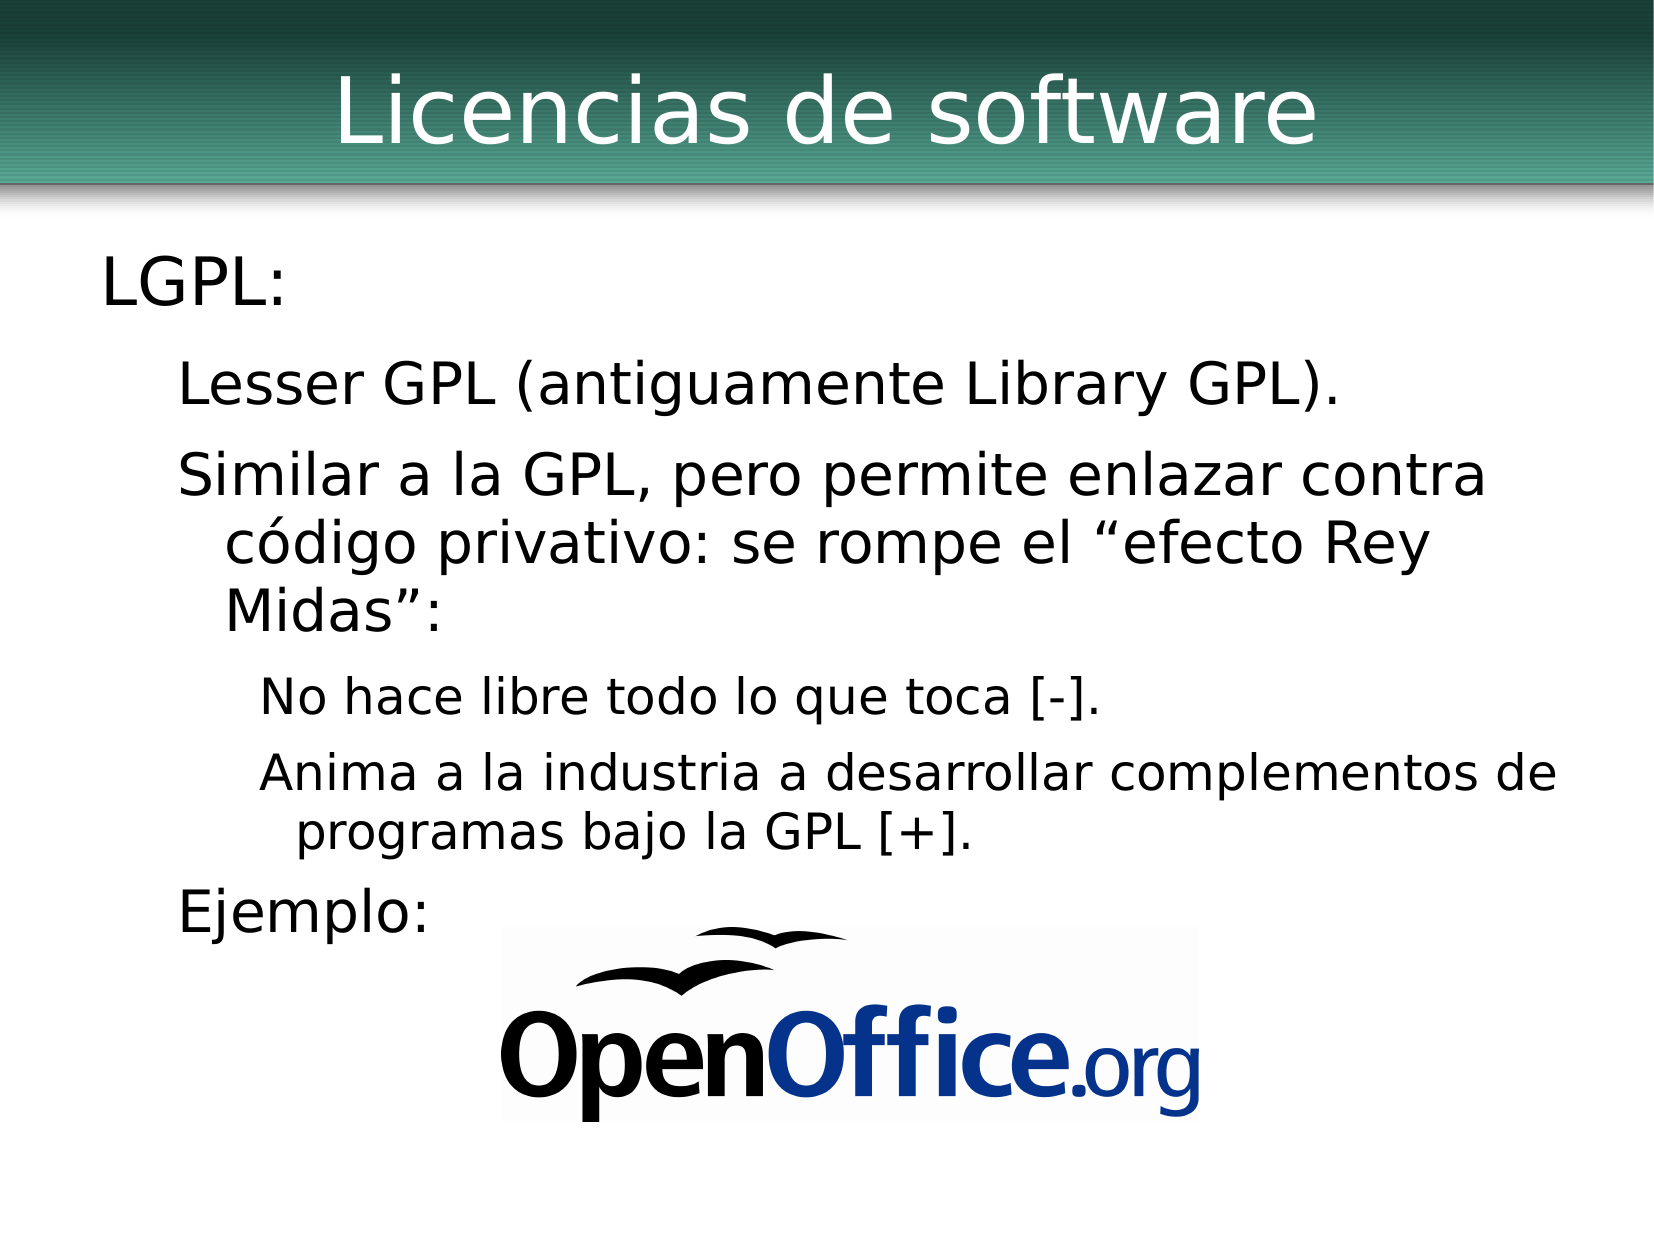

# Licencias de software
LGPL:
Lesser GPL (antiguamente Library GPL).
Similar a la GPL, pero permite enlazar contra código privativo: se rompe el “efecto Rey Midas”:
No hace libre todo lo que toca [-].
Anima a la industria a desarrollar complementos de programas bajo la GPL [+].
Ejemplo: